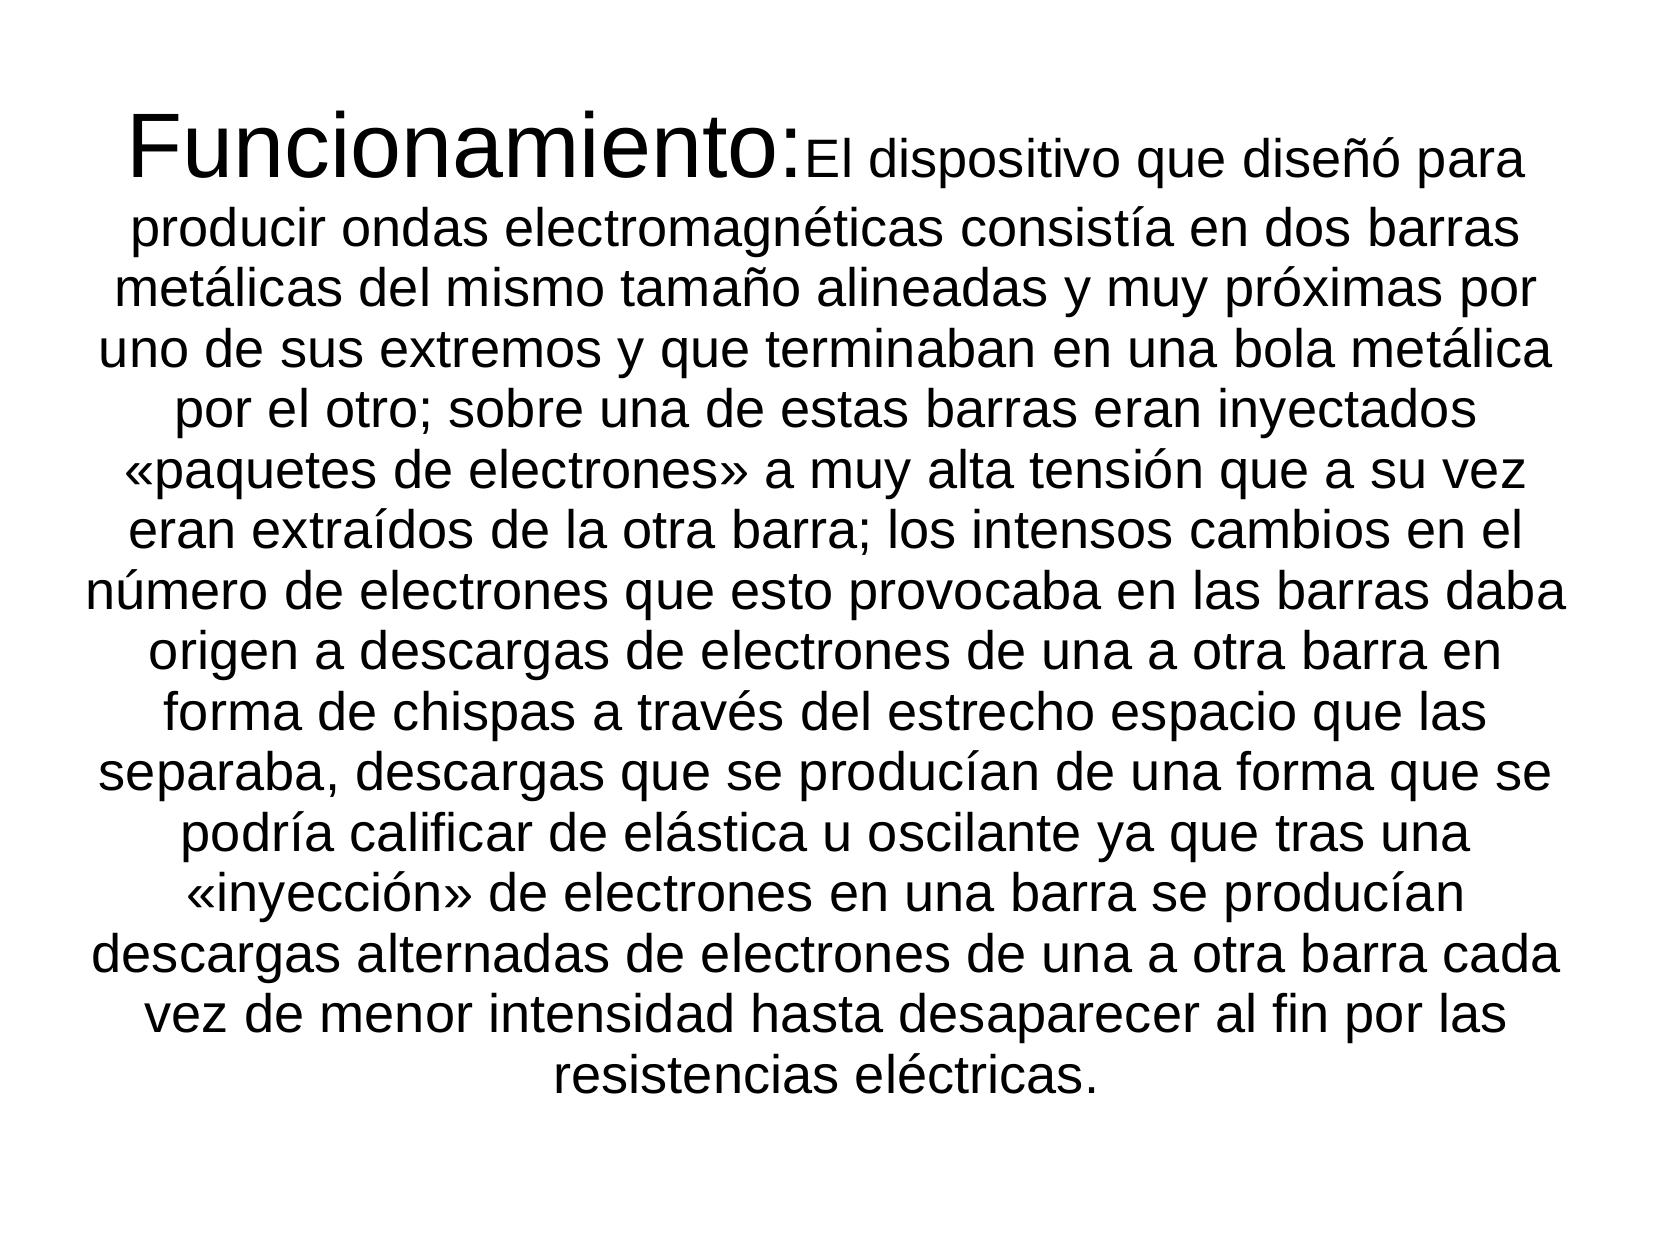

# Funcionamiento:El dispositivo que diseñó para producir ondas electromagnéticas consistía en dos barras metálicas del mismo tamaño alineadas y muy próximas por uno de sus extremos y que terminaban en una bola metálica por el otro; sobre una de estas barras eran inyectados «paquetes de electrones» a muy alta tensión que a su vez eran extraídos de la otra barra; los intensos cambios en el número de electrones que esto provocaba en las barras daba origen a descargas de electrones de una a otra barra en forma de chispas a través del estrecho espacio que las separaba, descargas que se producían de una forma que se podría calificar de elástica u oscilante ya que tras una «inyección» de electrones en una barra se producían descargas alternadas de electrones de una a otra barra cada vez de menor intensidad hasta desaparecer al fin por las resistencias eléctricas.